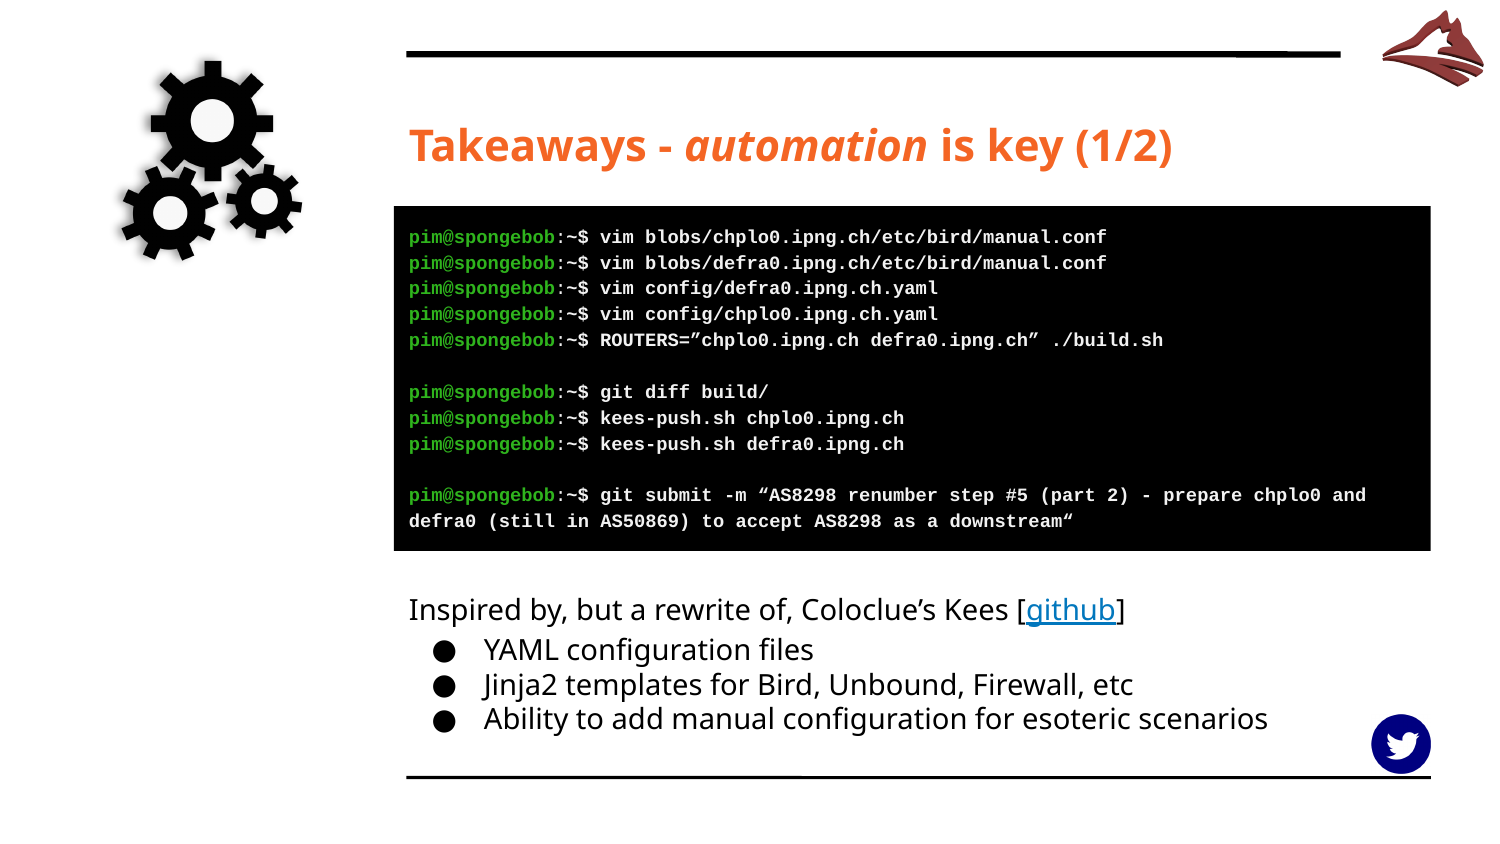

# Takeaways - automation is key (1/2)
pim@spongebob:~$ vim blobs/chplo0.ipng.ch/etc/bird/manual.conf
pim@spongebob:~$ vim blobs/defra0.ipng.ch/etc/bird/manual.conf
pim@spongebob:~$ vim config/defra0.ipng.ch.yaml
pim@spongebob:~$ vim config/chplo0.ipng.ch.yaml
pim@spongebob:~$ ROUTERS=”chplo0.ipng.ch defra0.ipng.ch” ./build.sh
pim@spongebob:~$ git diff build/
pim@spongebob:~$ kees-push.sh chplo0.ipng.ch
pim@spongebob:~$ kees-push.sh defra0.ipng.ch
pim@spongebob:~$ git submit -m “AS8298 renumber step #5 (part 2) - prepare chplo0 and defra0 (still in AS50869) to accept AS8298 as a downstream“
Inspired by, but a rewrite of, Coloclue’s Kees [github]
YAML configuration files
Jinja2 templates for Bird, Unbound, Firewall, etc
Ability to add manual configuration for esoteric scenarios